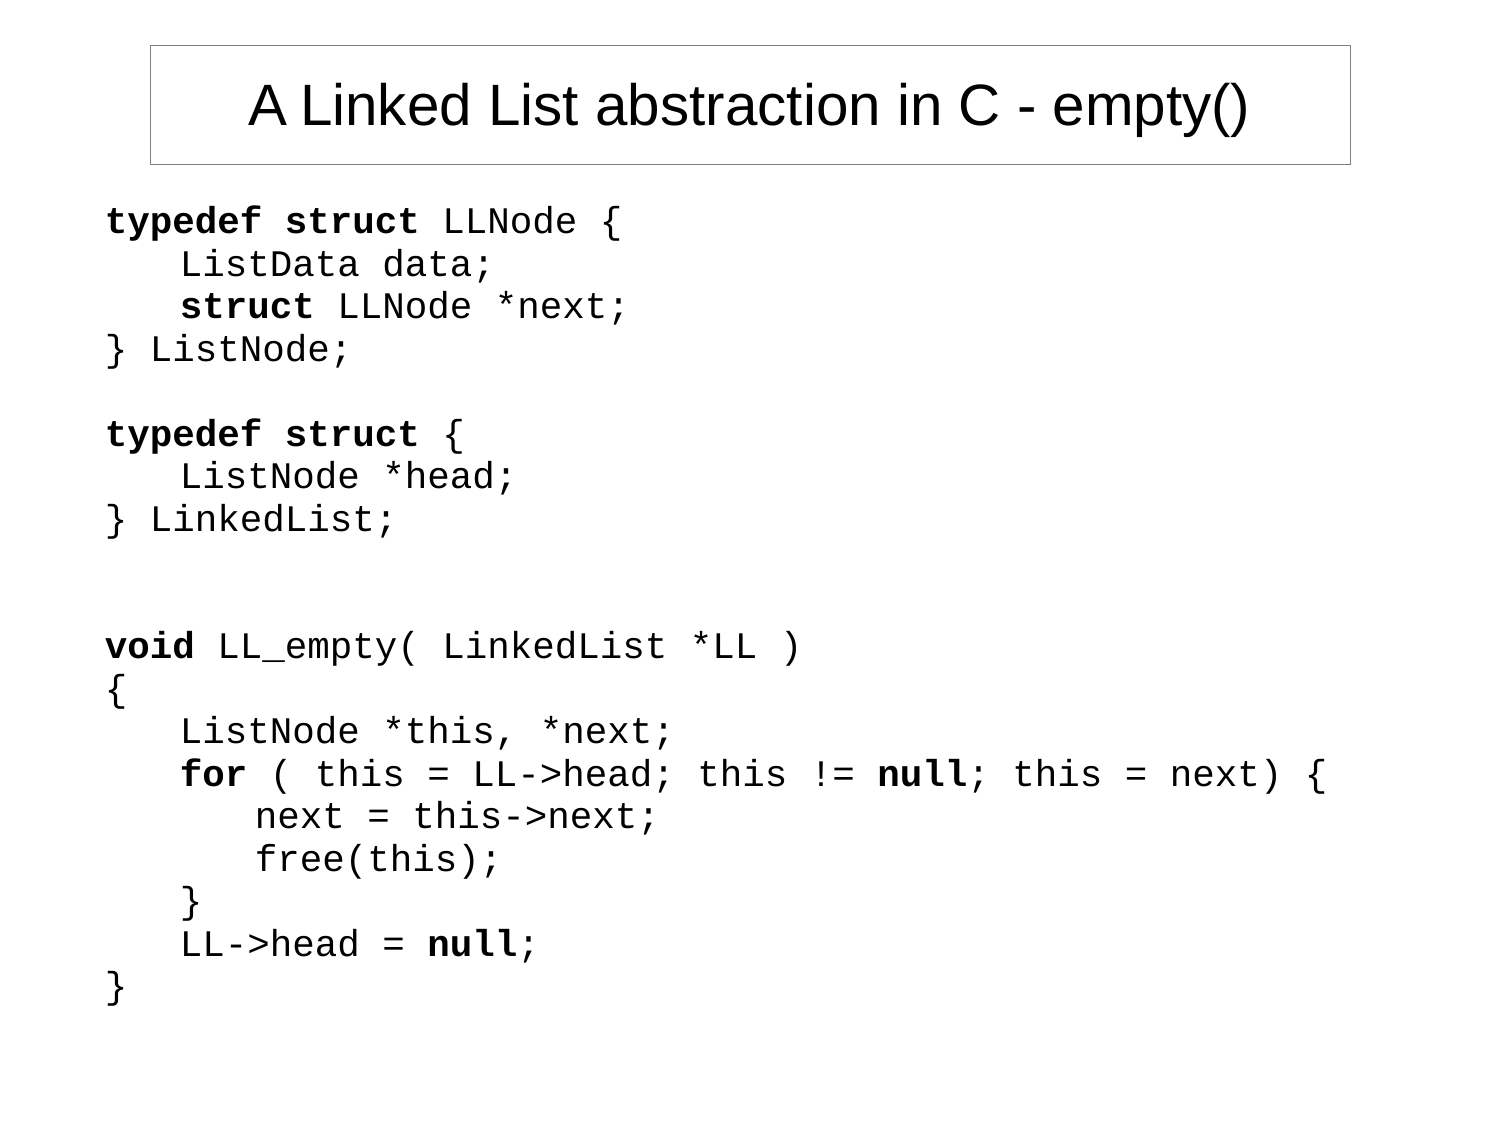

A Linked List abstraction in C - empty()
typedef struct LLNode {
	ListData data;
	struct LLNode *next;
} ListNode;
typedef struct {
	ListNode *head;
} LinkedList;
void LL_empty( LinkedList *LL )
{
	ListNode *this, *next;
	for ( this = LL->head; this != null; this = next) {
	 	next = this->next;
 		free(this);
	}
	LL->head = null;
}